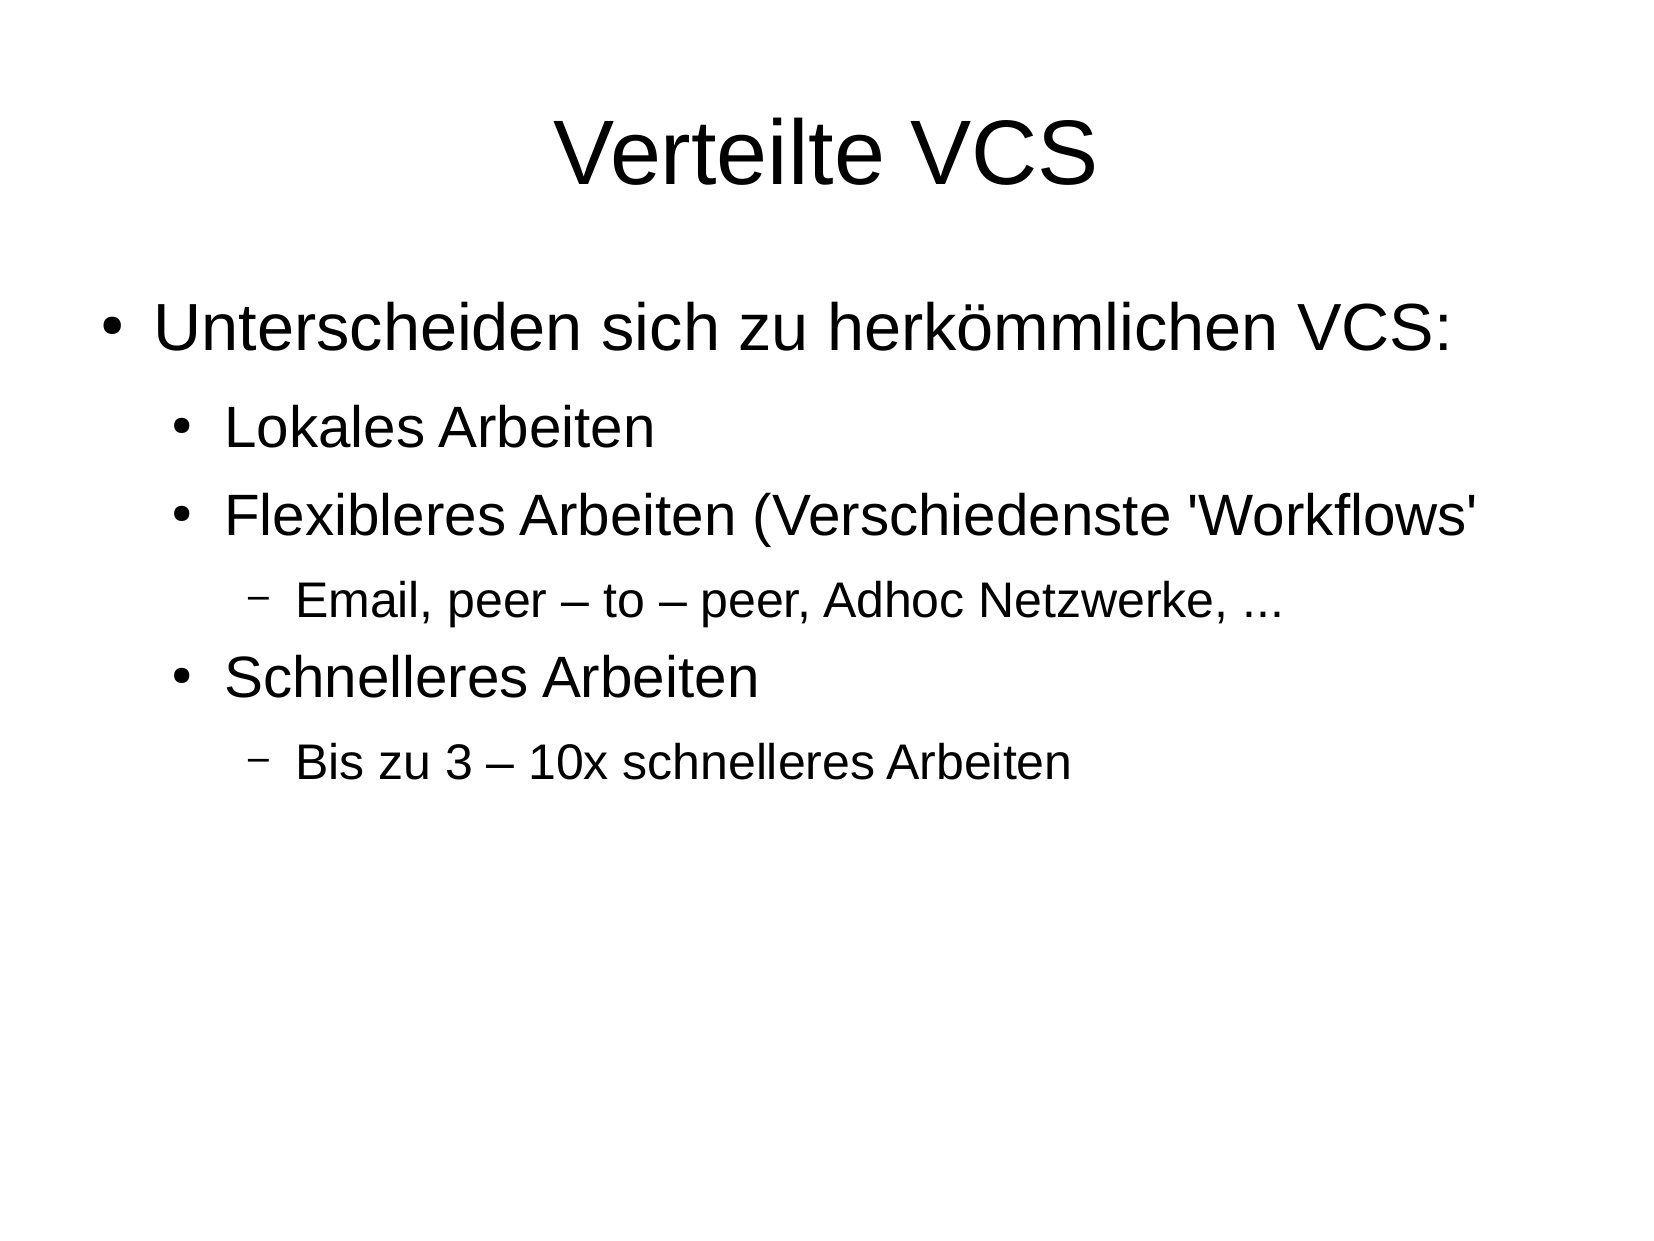

# Verteilte VCS
Unterscheiden sich zu herkömmlichen VCS:
Lokales Arbeiten
Flexibleres Arbeiten (Verschiedenste 'Workflows'
Email, peer – to – peer, Adhoc Netzwerke, ...
Schnelleres Arbeiten
Bis zu 3 – 10x schnelleres Arbeiten